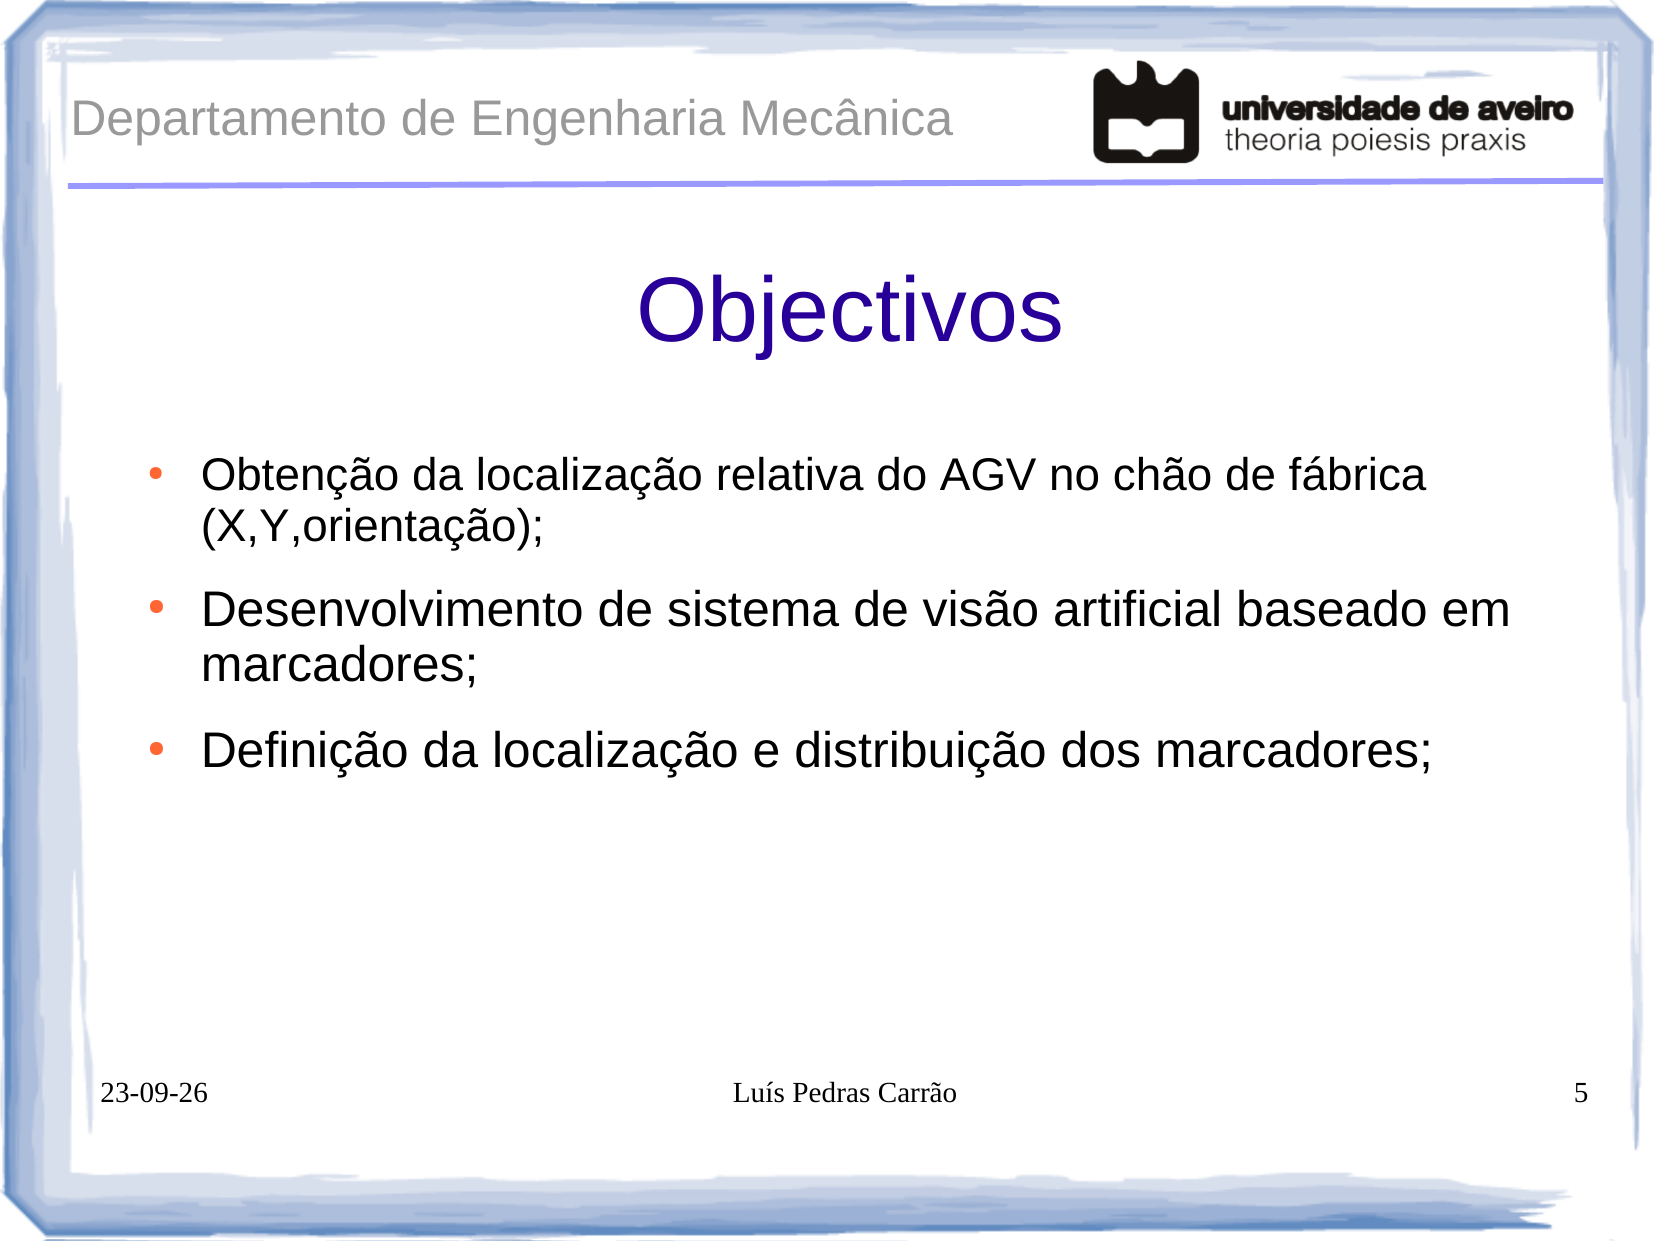

Departamento de Engenharia Mecânica
# Objectivos
Obtenção da localização relativa do AGV no chão de fábrica (X,Y,orientação);
Desenvolvimento de sistema de visão artificial baseado em marcadores;
Definição da localização e distribuição dos marcadores;
Luís Pedras Carrão
5